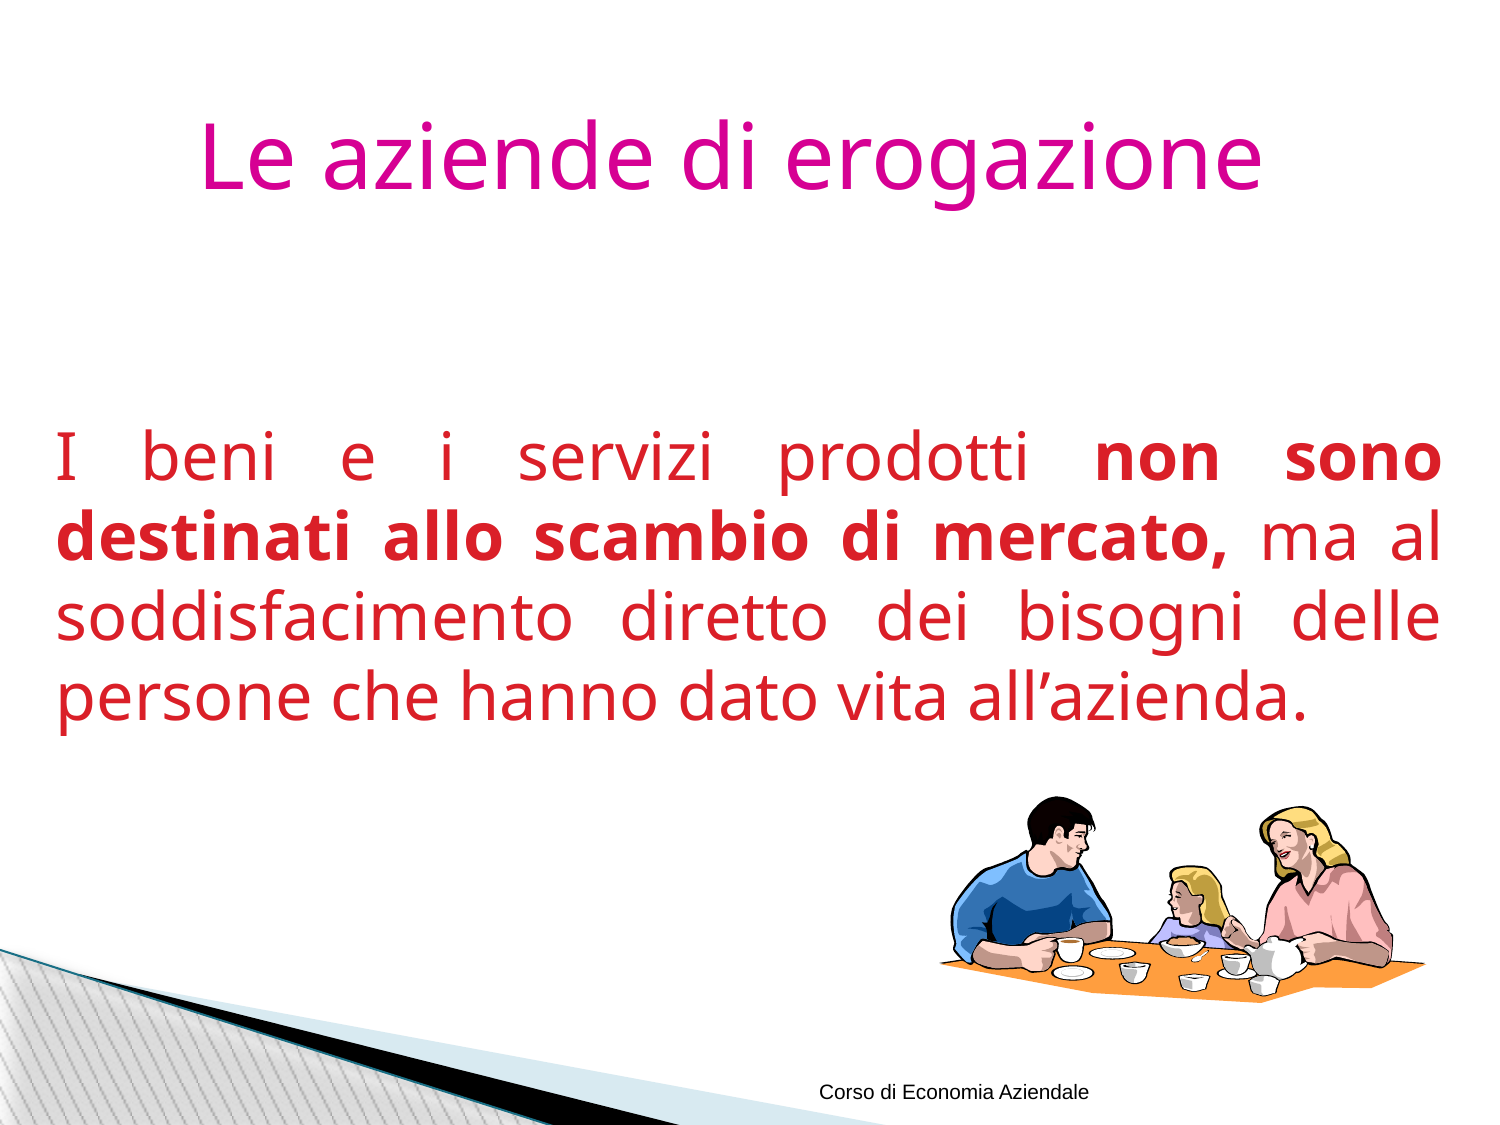

Le aziende di erogazione
I beni e i servizi prodotti non sono destinati allo scambio di mercato, ma al soddisfacimento diretto dei bisogni delle persone che hanno dato vita all’azienda.
Corso di Economia Aziendale